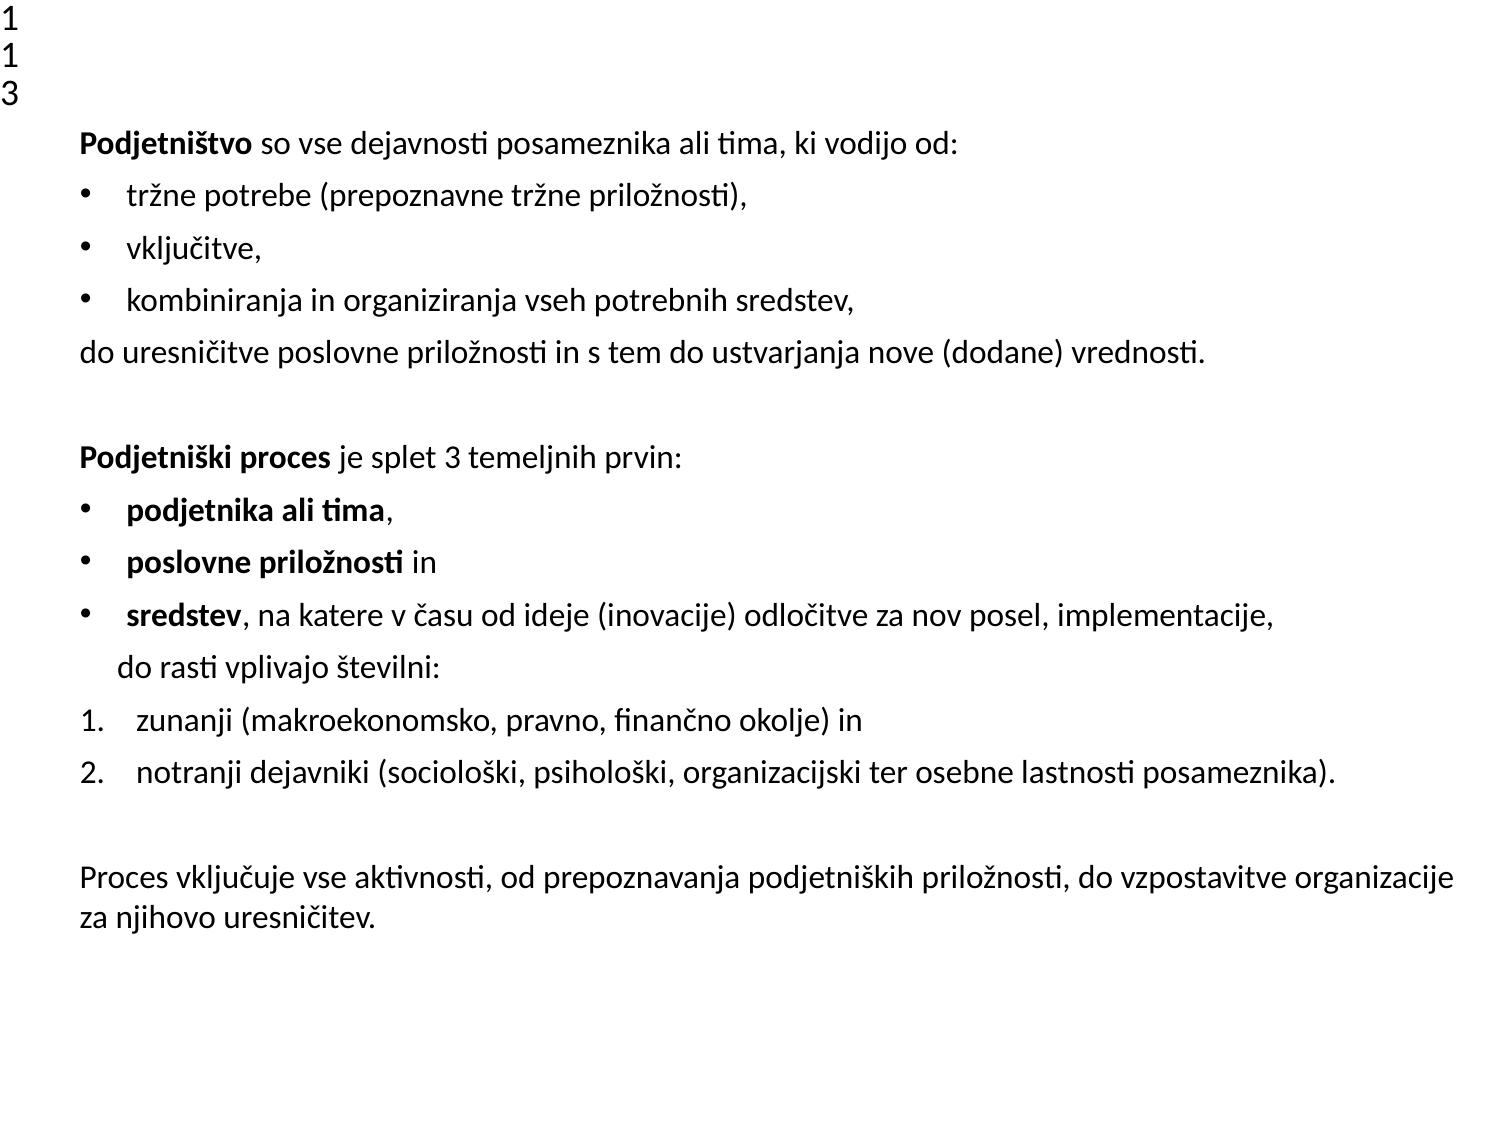

Podjetništvo so vse dejavnosti posameznika ali tima, ki vodijo od:
tržne potrebe (prepoznavne tržne priložnosti),
vključitve,
kombiniranja in organiziranja vseh potrebnih sredstev,
do uresničitve poslovne priložnosti in s tem do ustvarjanja nove (dodane) vrednosti.
Podjetniški proces je splet 3 temeljnih prvin:
podjetnika ali tima,
poslovne priložnosti in
sredstev, na katere v času od ideje (inovacije) odločitve za nov posel, implementacije,
 do rasti vplivajo številni:
zunanji (makroekonomsko, pravno, finančno okolje) in
notranji dejavniki (sociološki, psihološki, organizacijski ter osebne lastnosti posameznika).
Proces vključuje vse aktivnosti, od prepoznavanja podjetniških priložnosti, do vzpostavitve organizacije za njihovo uresničitev.